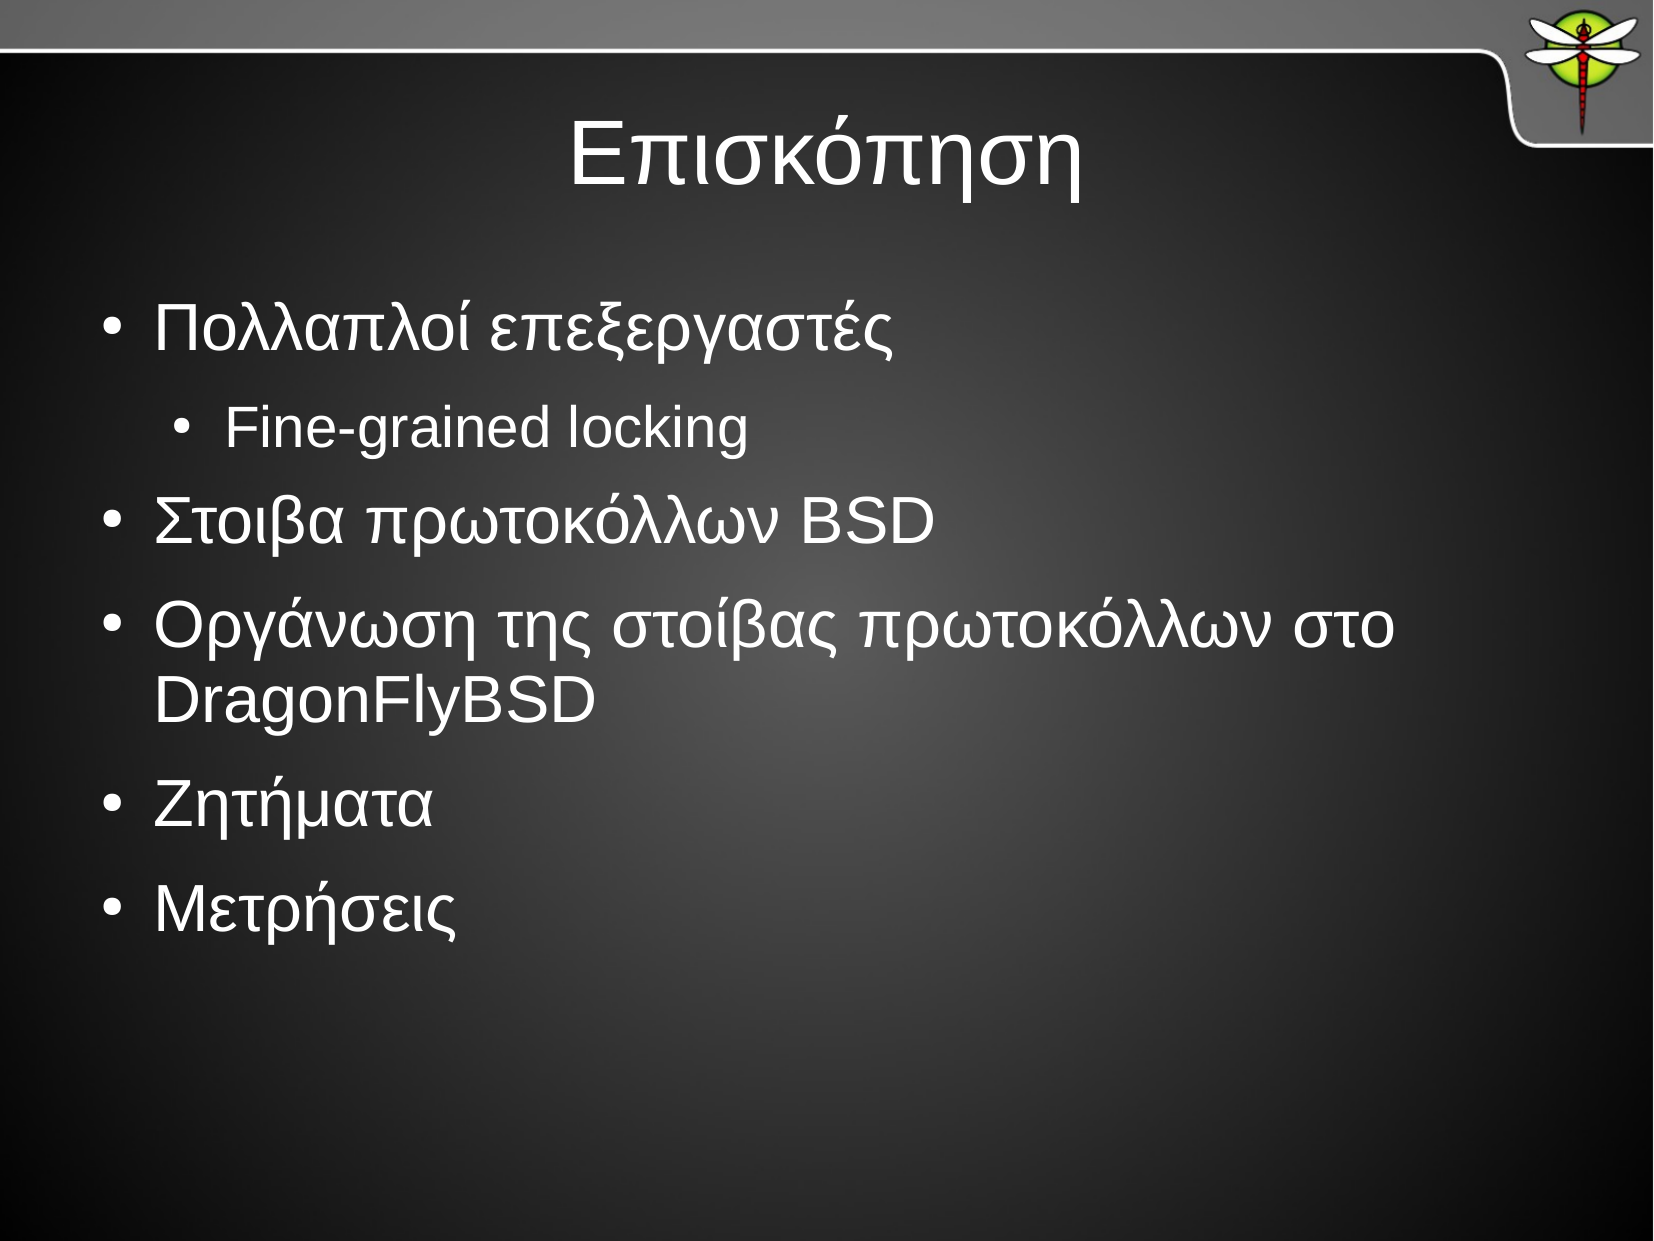

# Επισκόπηση
Πολλαπλοί επεξεργαστές
Fine-grained locking
Στοιβα πρωτοκόλλων BSD
Οργάνωση της στοίβας πρωτοκόλλων στο DragonFlyBSD
Ζητήματα
Μετρήσεις